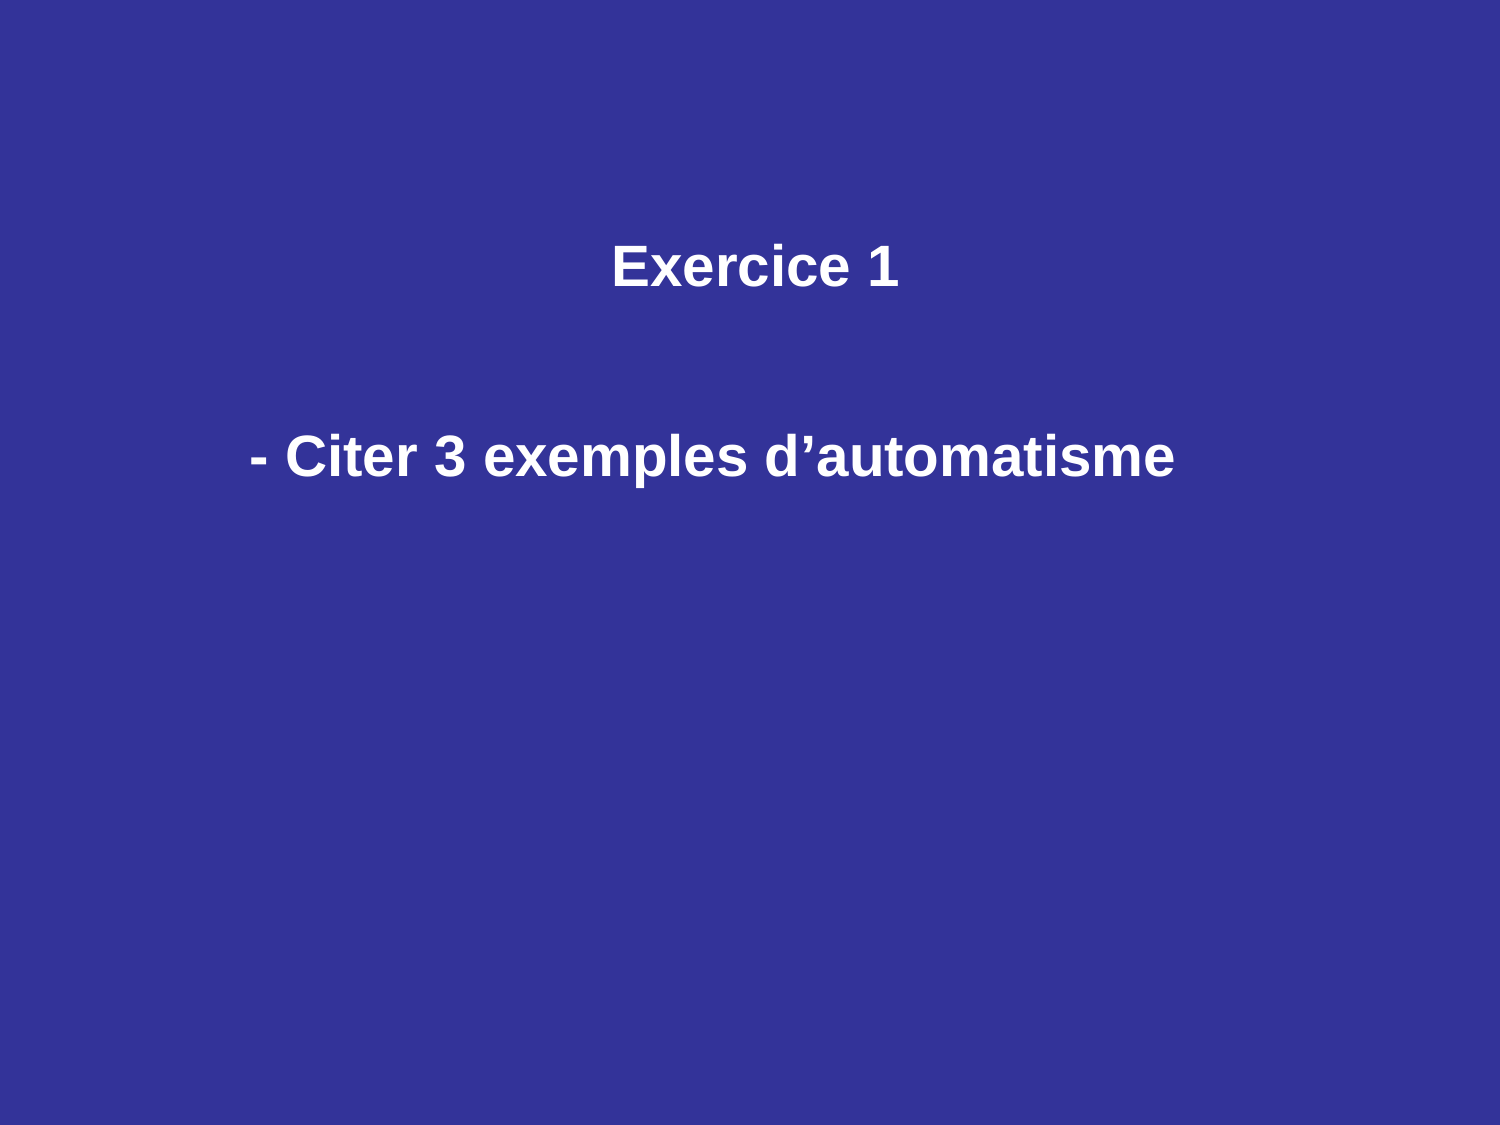

Exercice 1
 - Citer 3 exemples d’automatisme